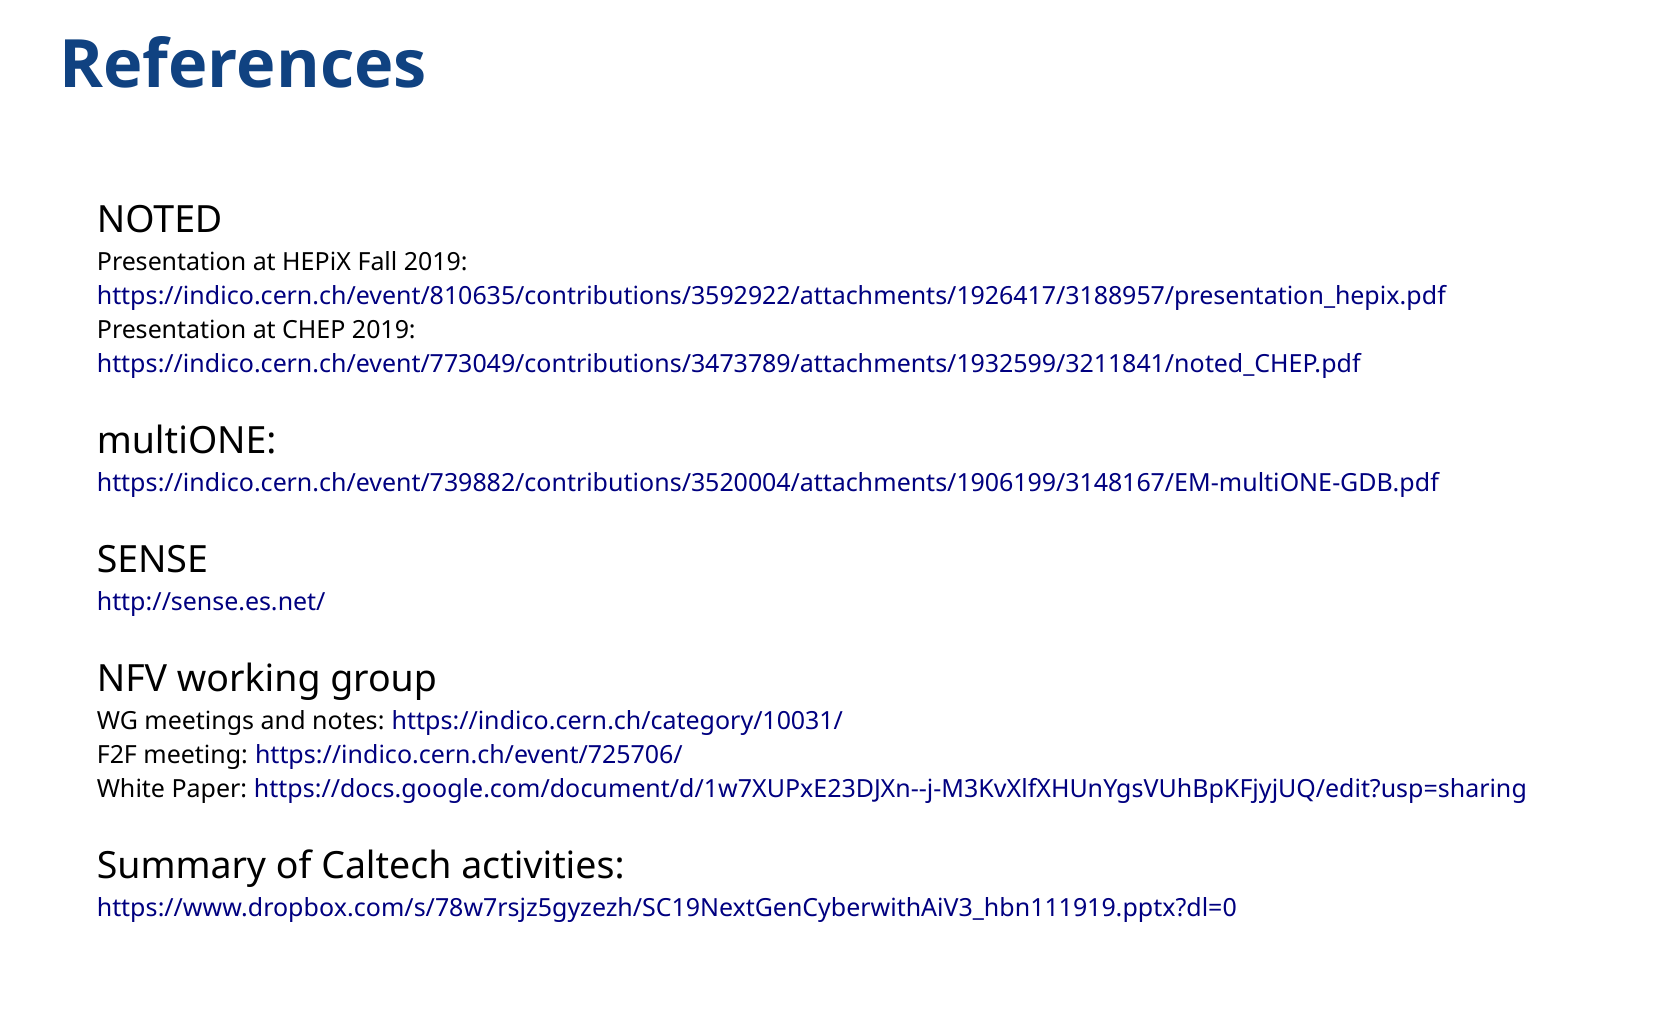

# References
NOTED
Presentation at HEPiX Fall 2019:
https://indico.cern.ch/event/810635/contributions/3592922/attachments/1926417/3188957/presentation_hepix.pdf
Presentation at CHEP 2019:
https://indico.cern.ch/event/773049/contributions/3473789/attachments/1932599/3211841/noted_CHEP.pdf
multiONE:
https://indico.cern.ch/event/739882/contributions/3520004/attachments/1906199/3148167/EM-multiONE-GDB.pdf
SENSE
http://sense.es.net/
NFV working group
WG meetings and notes: https://indico.cern.ch/category/10031/
F2F meeting: https://indico.cern.ch/event/725706/
White Paper: https://docs.google.com/document/d/1w7XUPxE23DJXn--j-M3KvXlfXHUnYgsVUhBpKFjyjUQ/edit?usp=sharing
Summary of Caltech activities:
https://www.dropbox.com/s/78w7rsjz5gyzezh/SC19NextGenCyberwithAiV3_hbn111919.pptx?dl=0